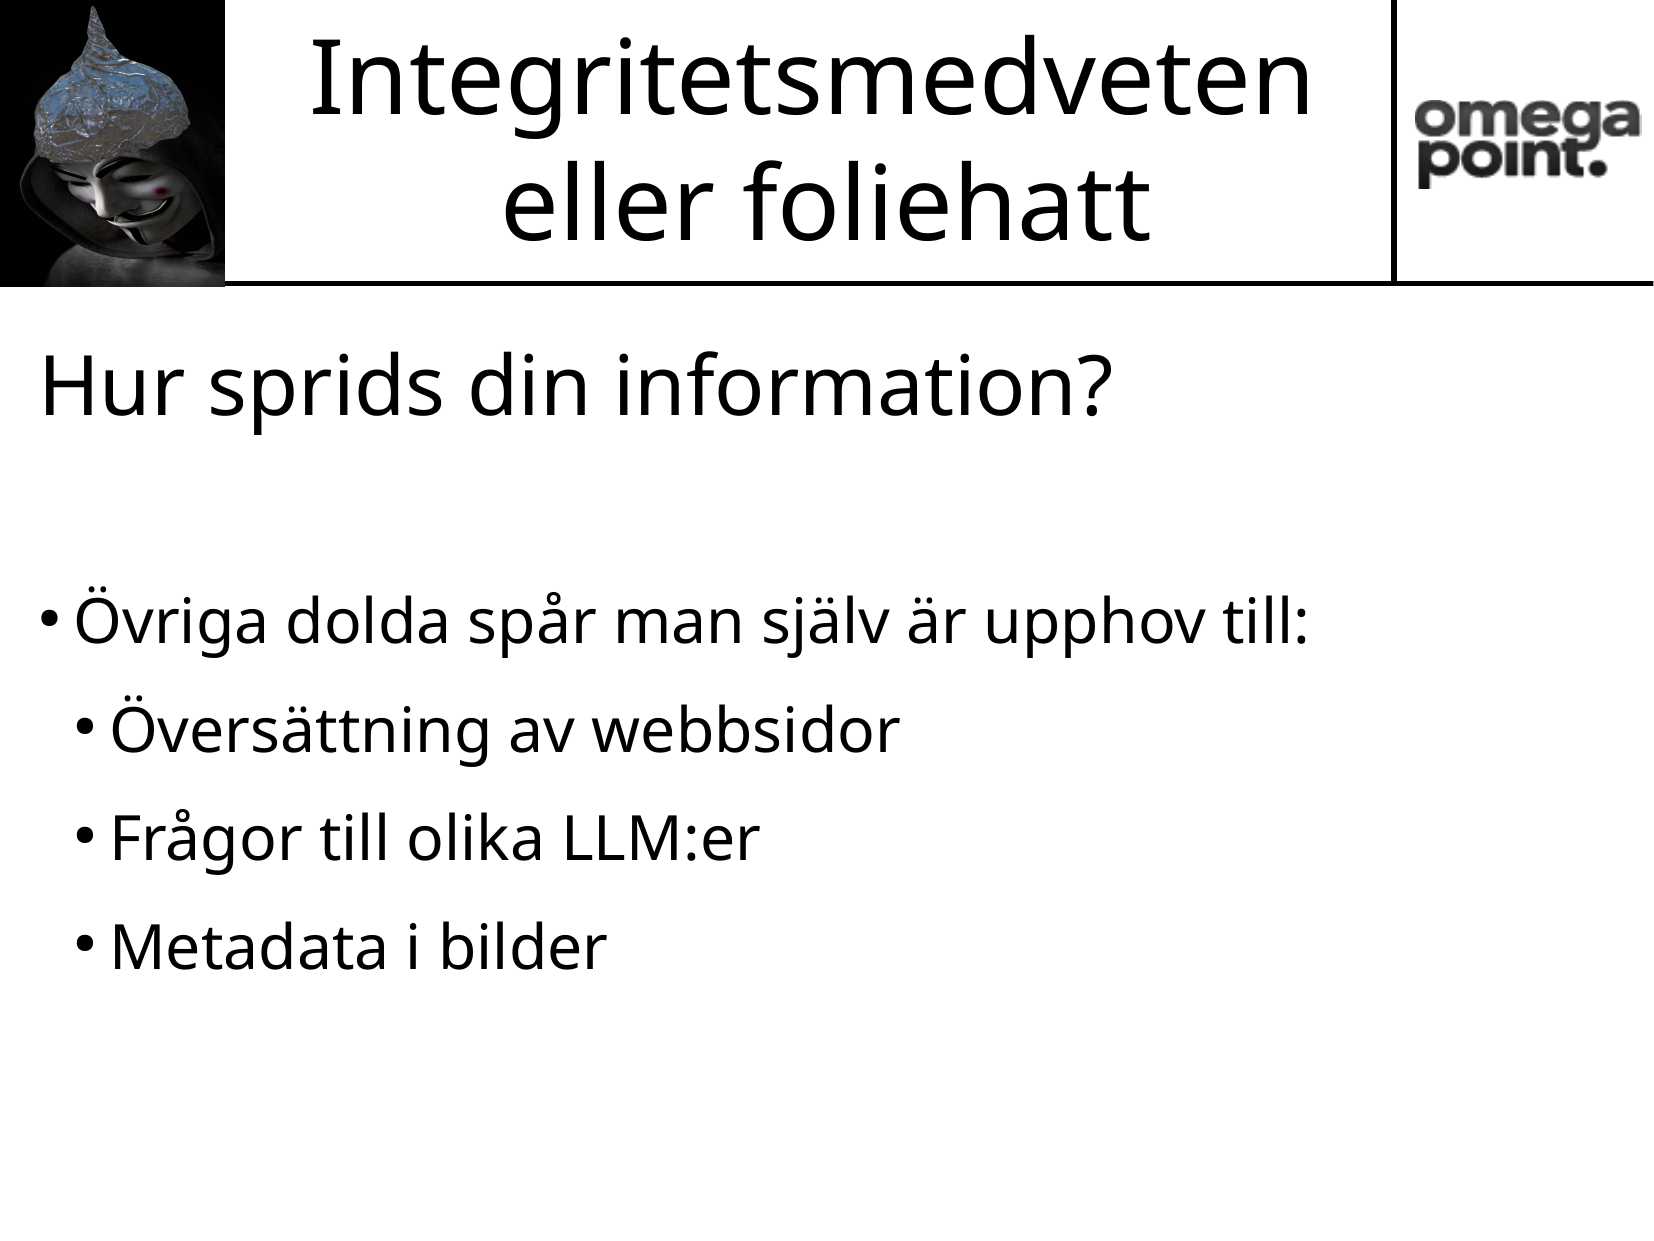

Integritetsmedveten
eller foliehatt
Hur sprids din information?
Övriga dolda spår man själv är upphov till:
Översättning av webbsidor
Frågor till olika LLM:er
Metadata i bilder